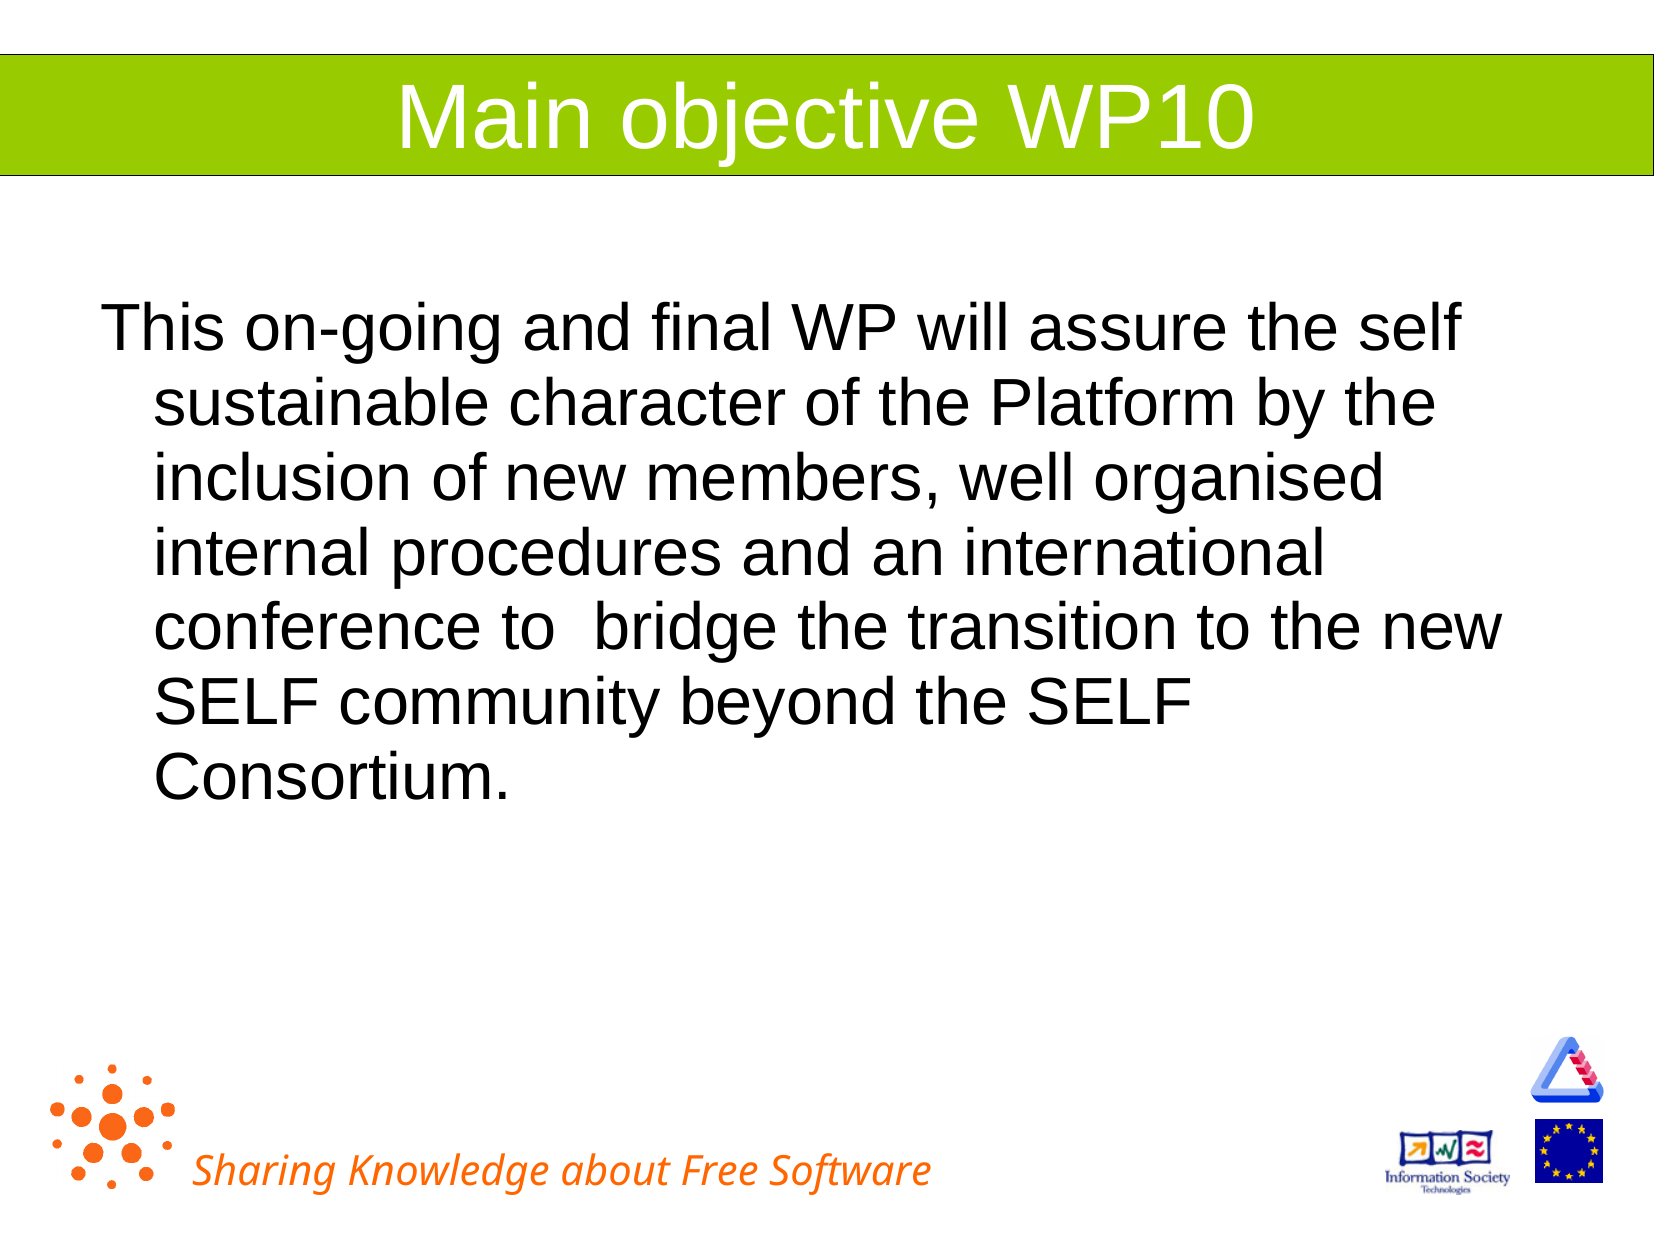

# Main objective WP10
This on-going and final WP will assure the self sustainable character of the Platform by the inclusion of new members, well organised internal procedures and an international conference to bridge the transition to the new SELF community beyond the SELF Consortium.